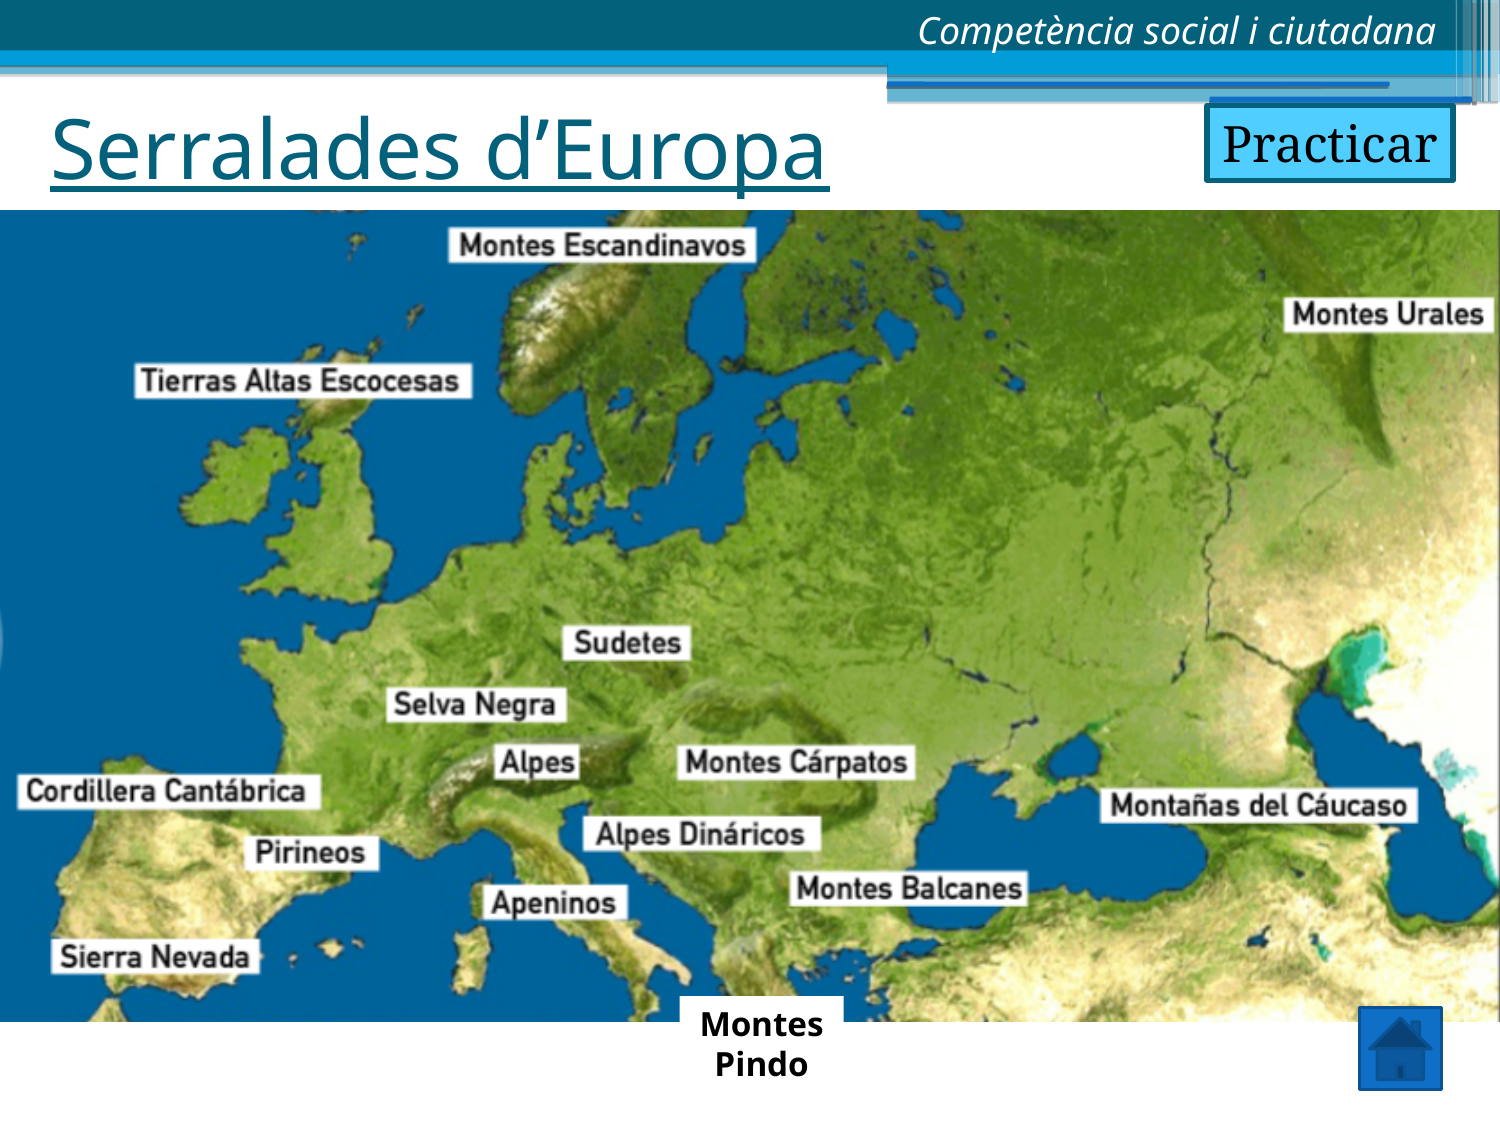

Competència social i ciutadana
# Serralades d’Europa
Practicar
Montes Pindo